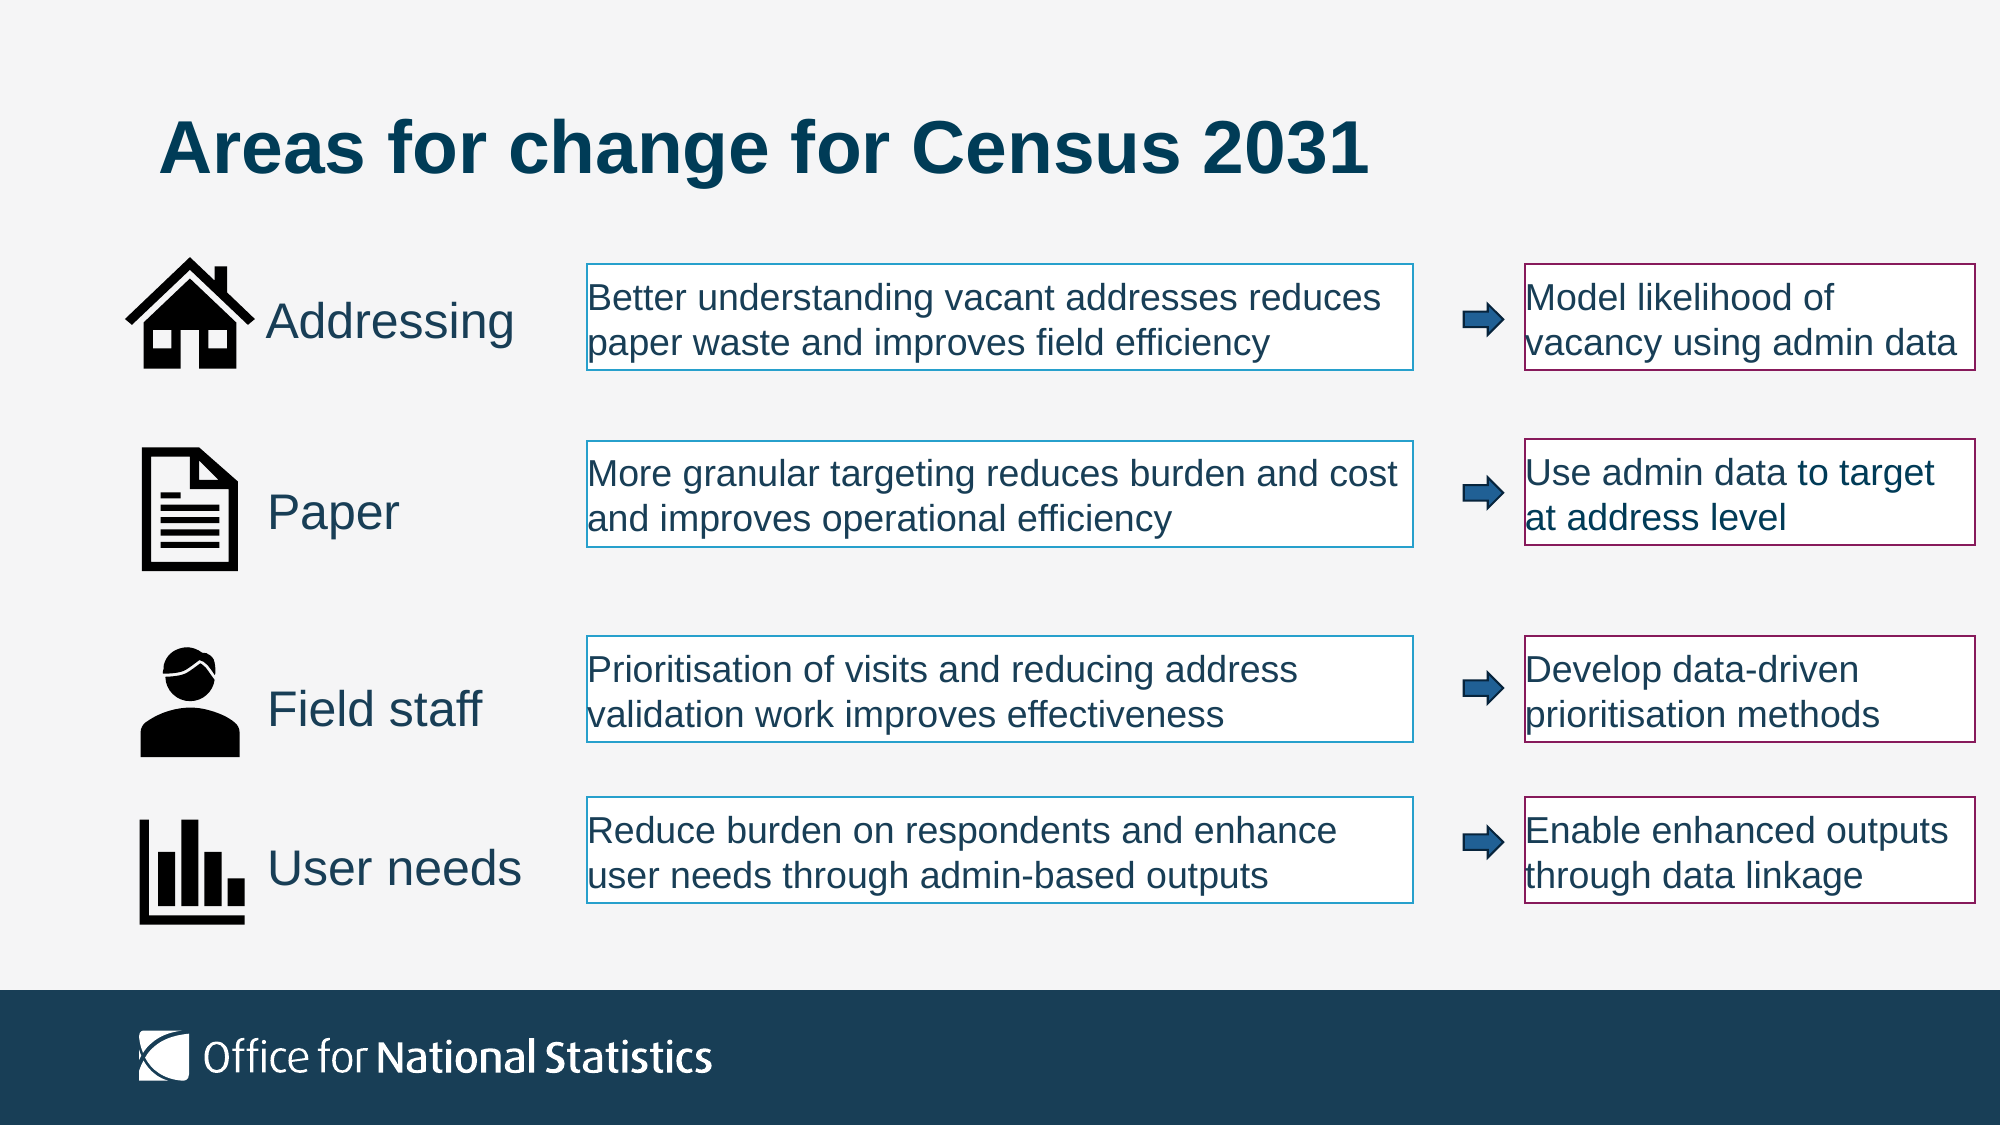

# Areas for change for Census 2031
Better understanding vacant addresses reduces paper waste and improves field efficiency
Model likelihood of vacancy using admin data​
Addressing
Use admin data​ to target at address level
More granular targeting reduces burden and cost and improves operational efficiency
Paper
Prioritisation of visits and reducing address validation work improves effectiveness
Develop data-driven prioritisation methods
Field staff
Reduce burden on respondents and enhance user needs through admin-based outputs
Enable enhanced outputs through data linkage
User needs